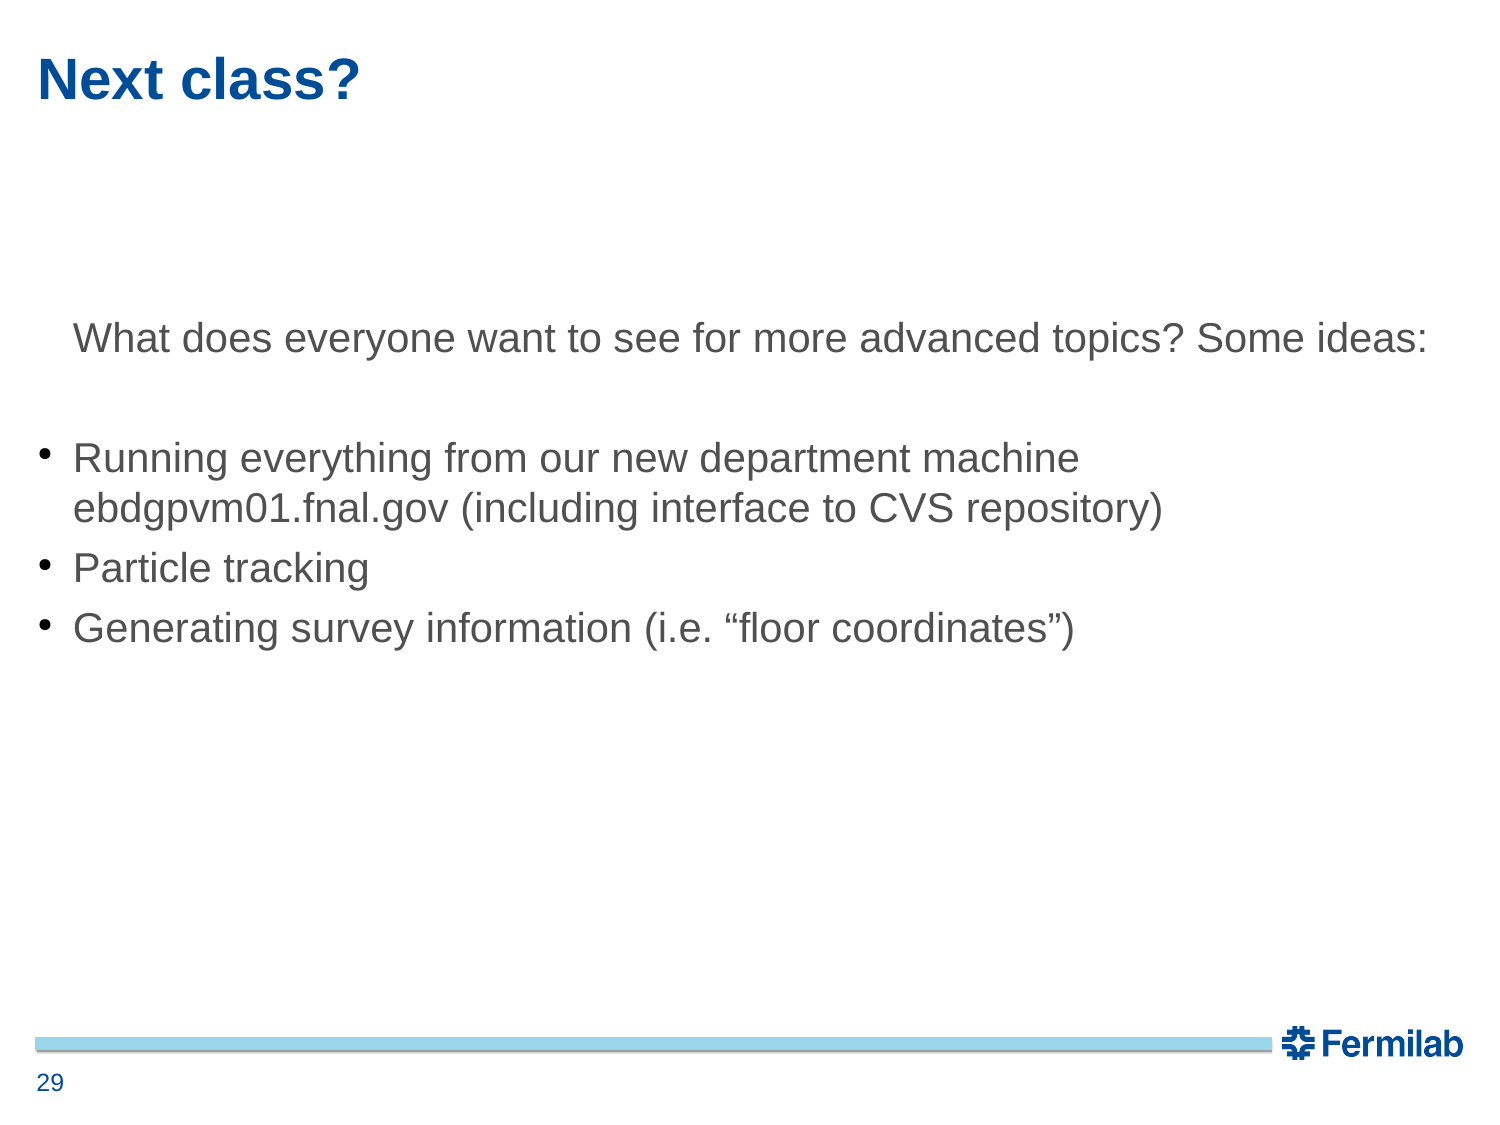

# Next class?
What does everyone want to see for more advanced topics? Some ideas:
Running everything from our new department machine ebdgpvm01.fnal.gov (including interface to CVS repository)
Particle tracking
Generating survey information (i.e. “floor coordinates”)